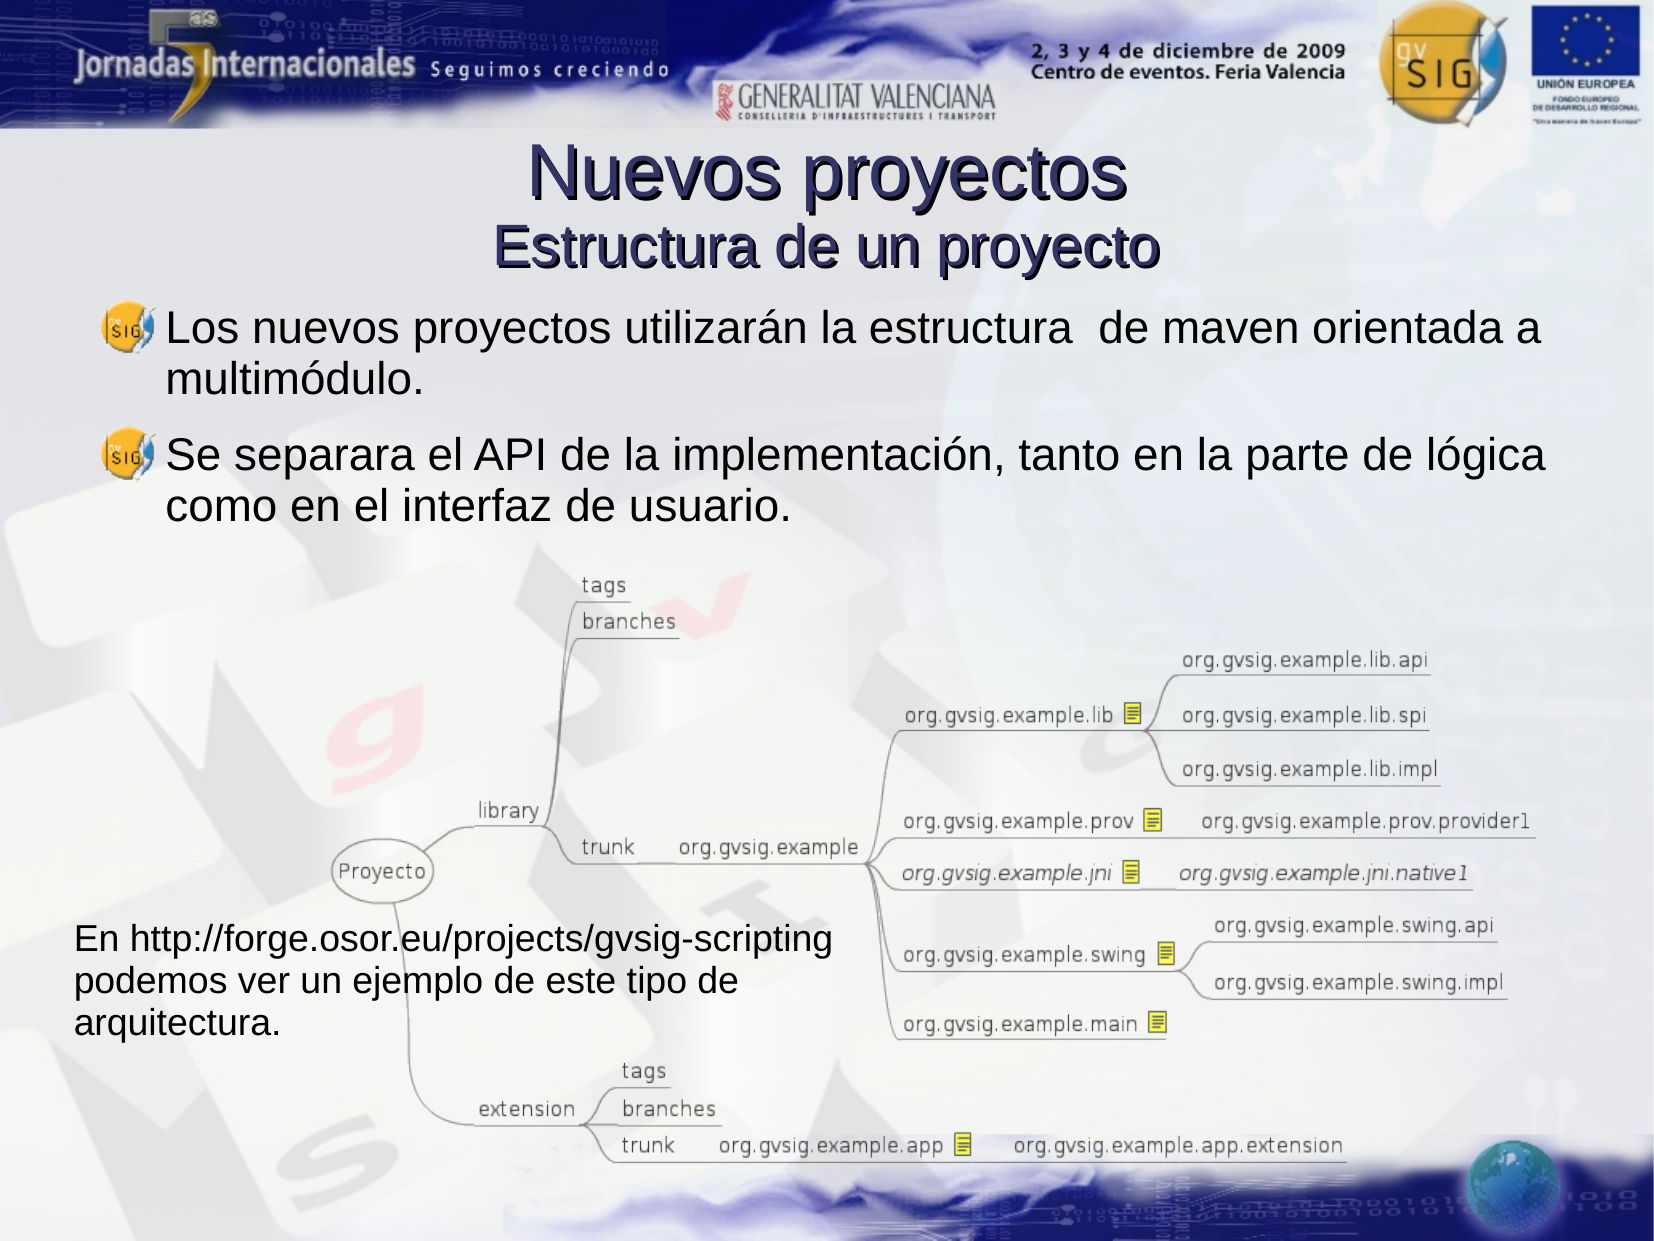

# Nuevos proyectos Estructura de un proyecto
Los nuevos proyectos utilizarán la estructura de maven orientada a multimódulo.
Se separara el API de la implementación, tanto en la parte de lógica como en el interfaz de usuario.
En http://forge.osor.eu/projects/gvsig-scripting
podemos ver un ejemplo de este tipo de
arquitectura.